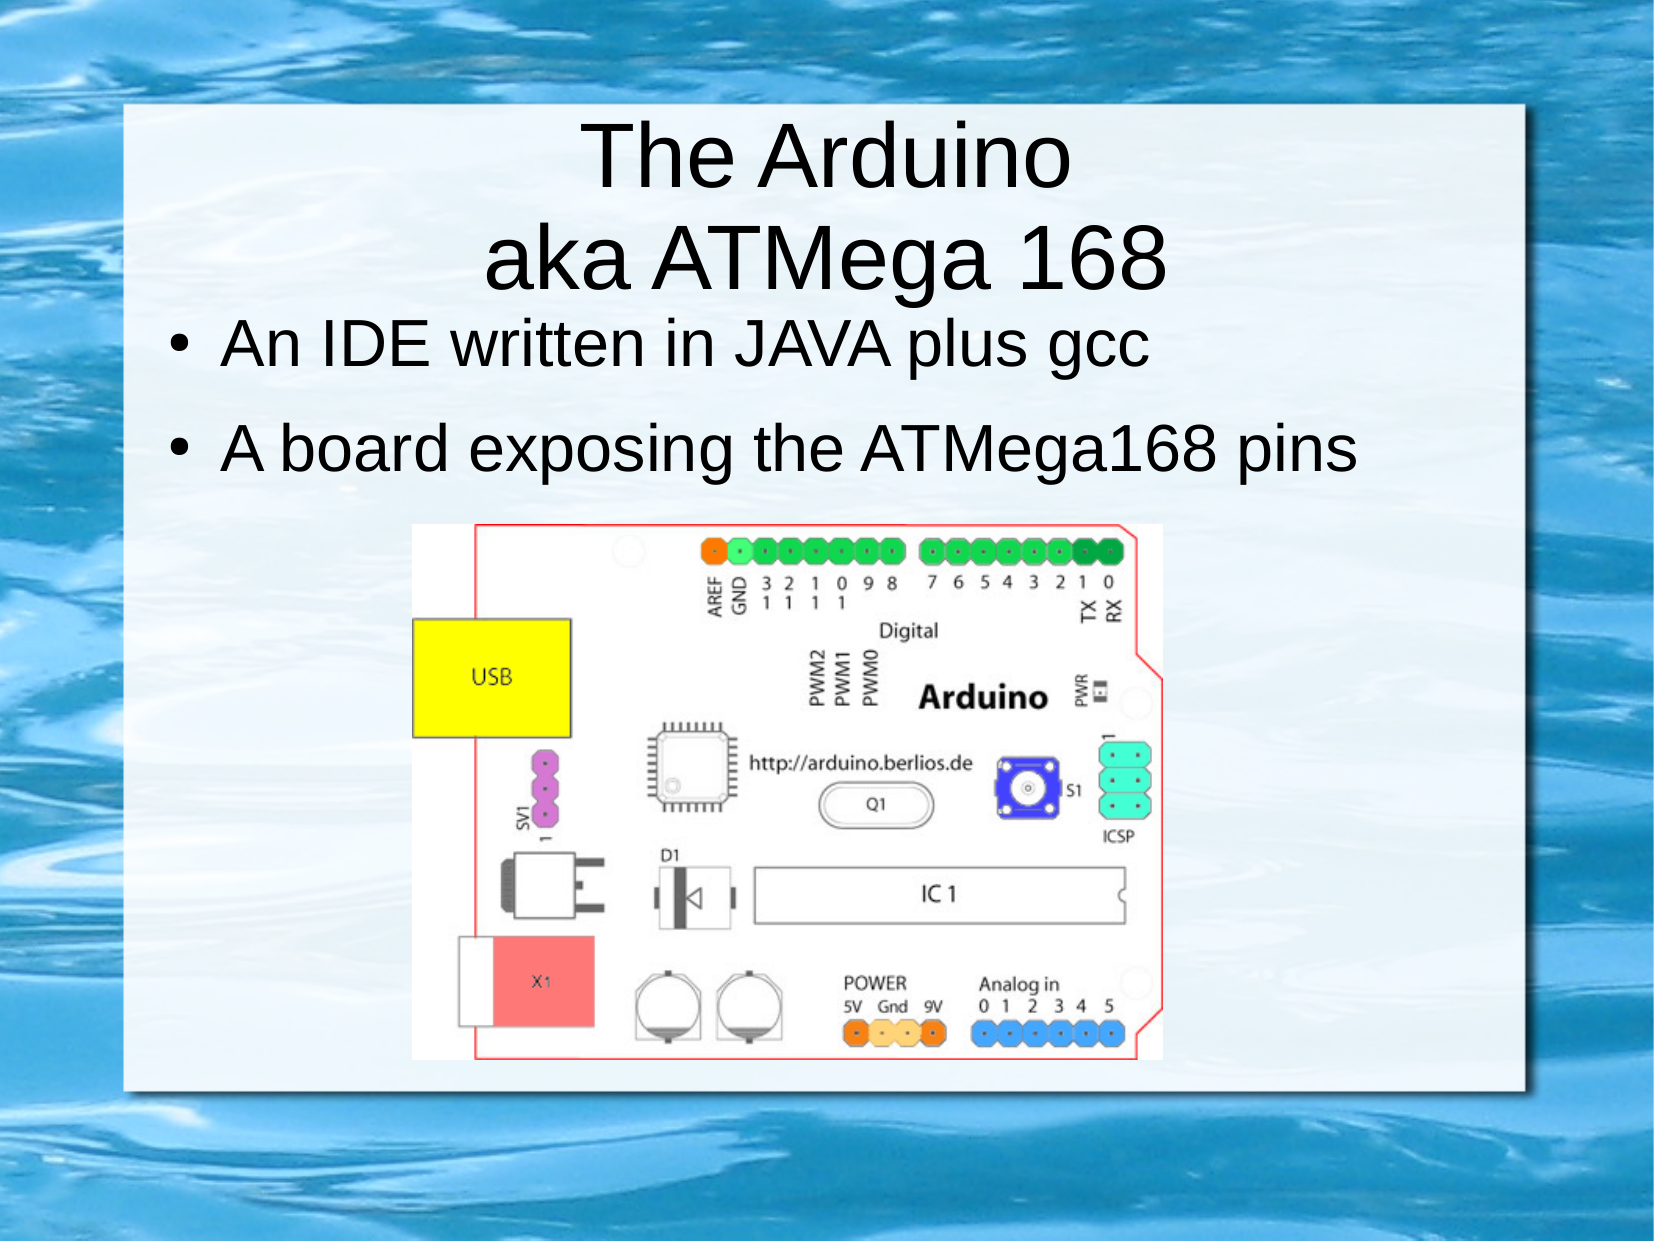

# The Arduino aka ATMega 168
An IDE written in JAVA plus gcc
A board exposing the ATMega168 pins